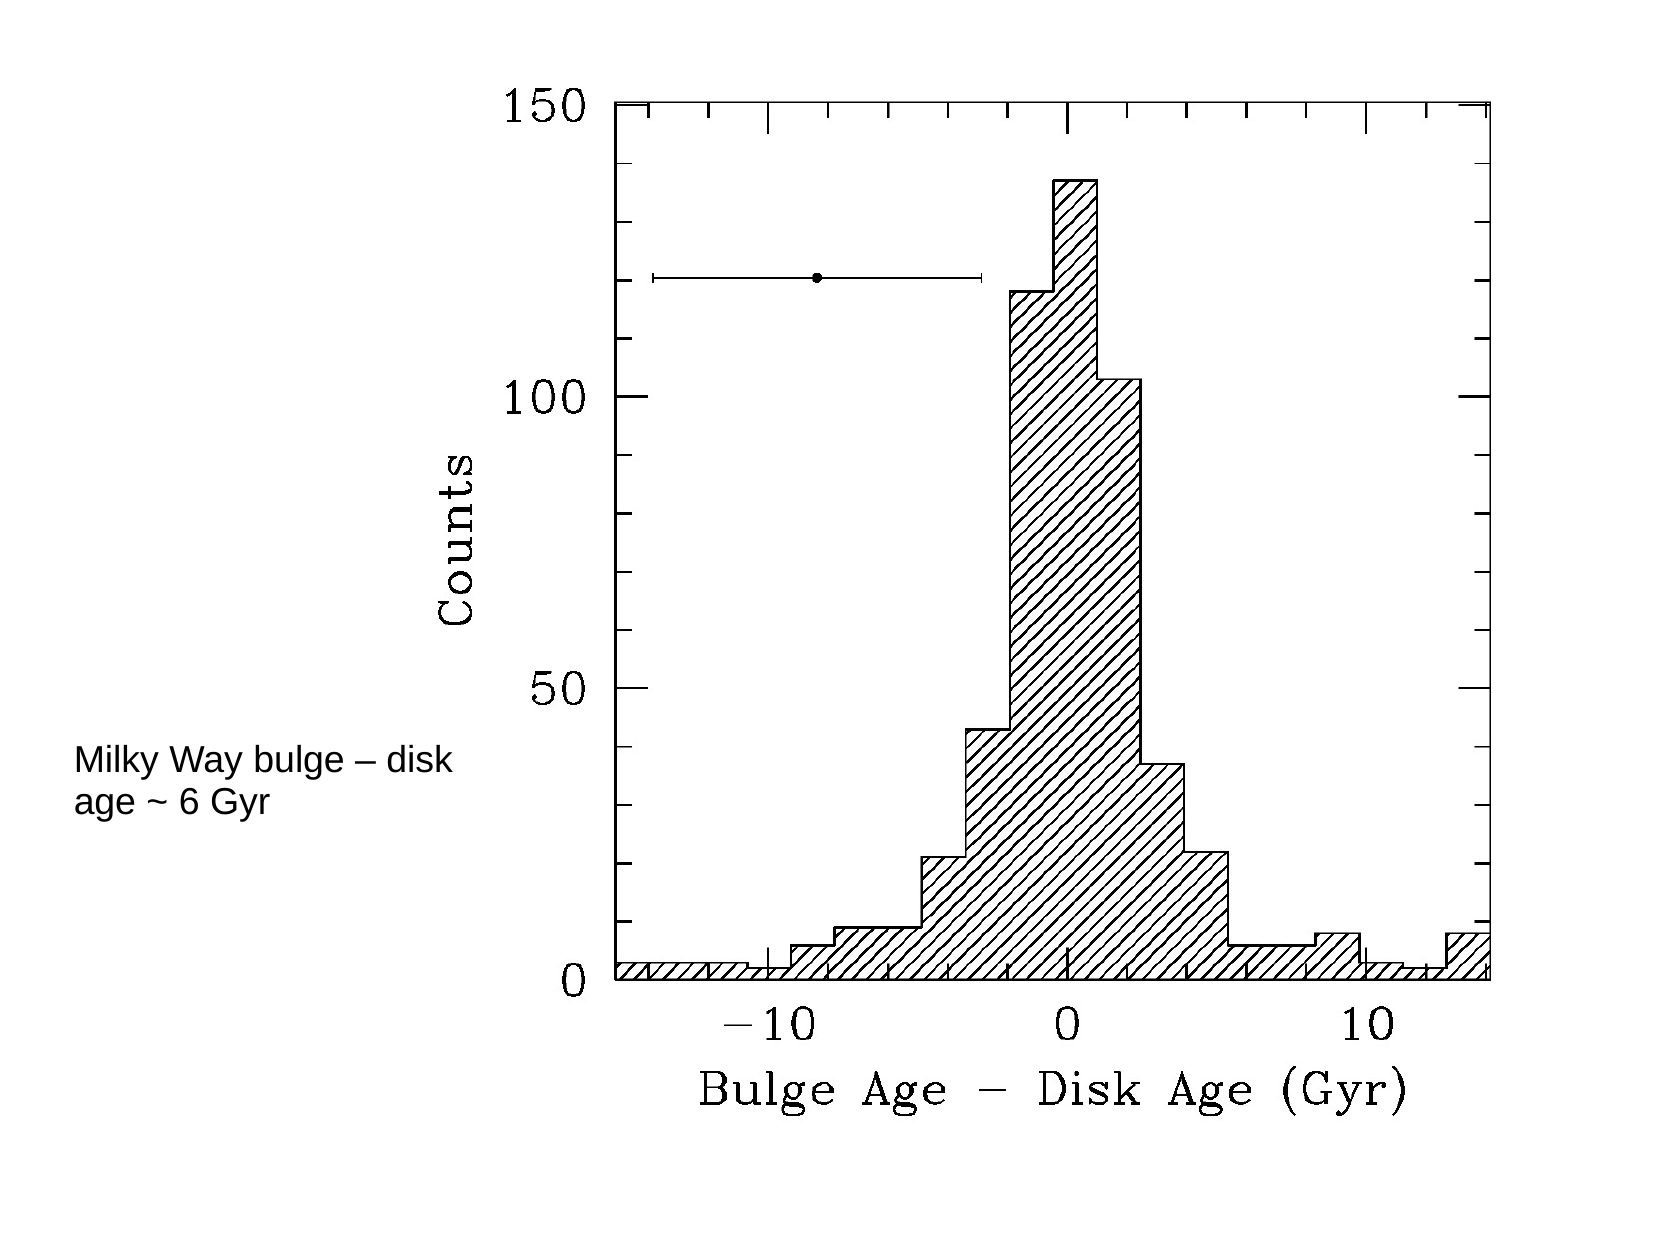

#
Milky Way bulge – disk age ~ 6 Gyr